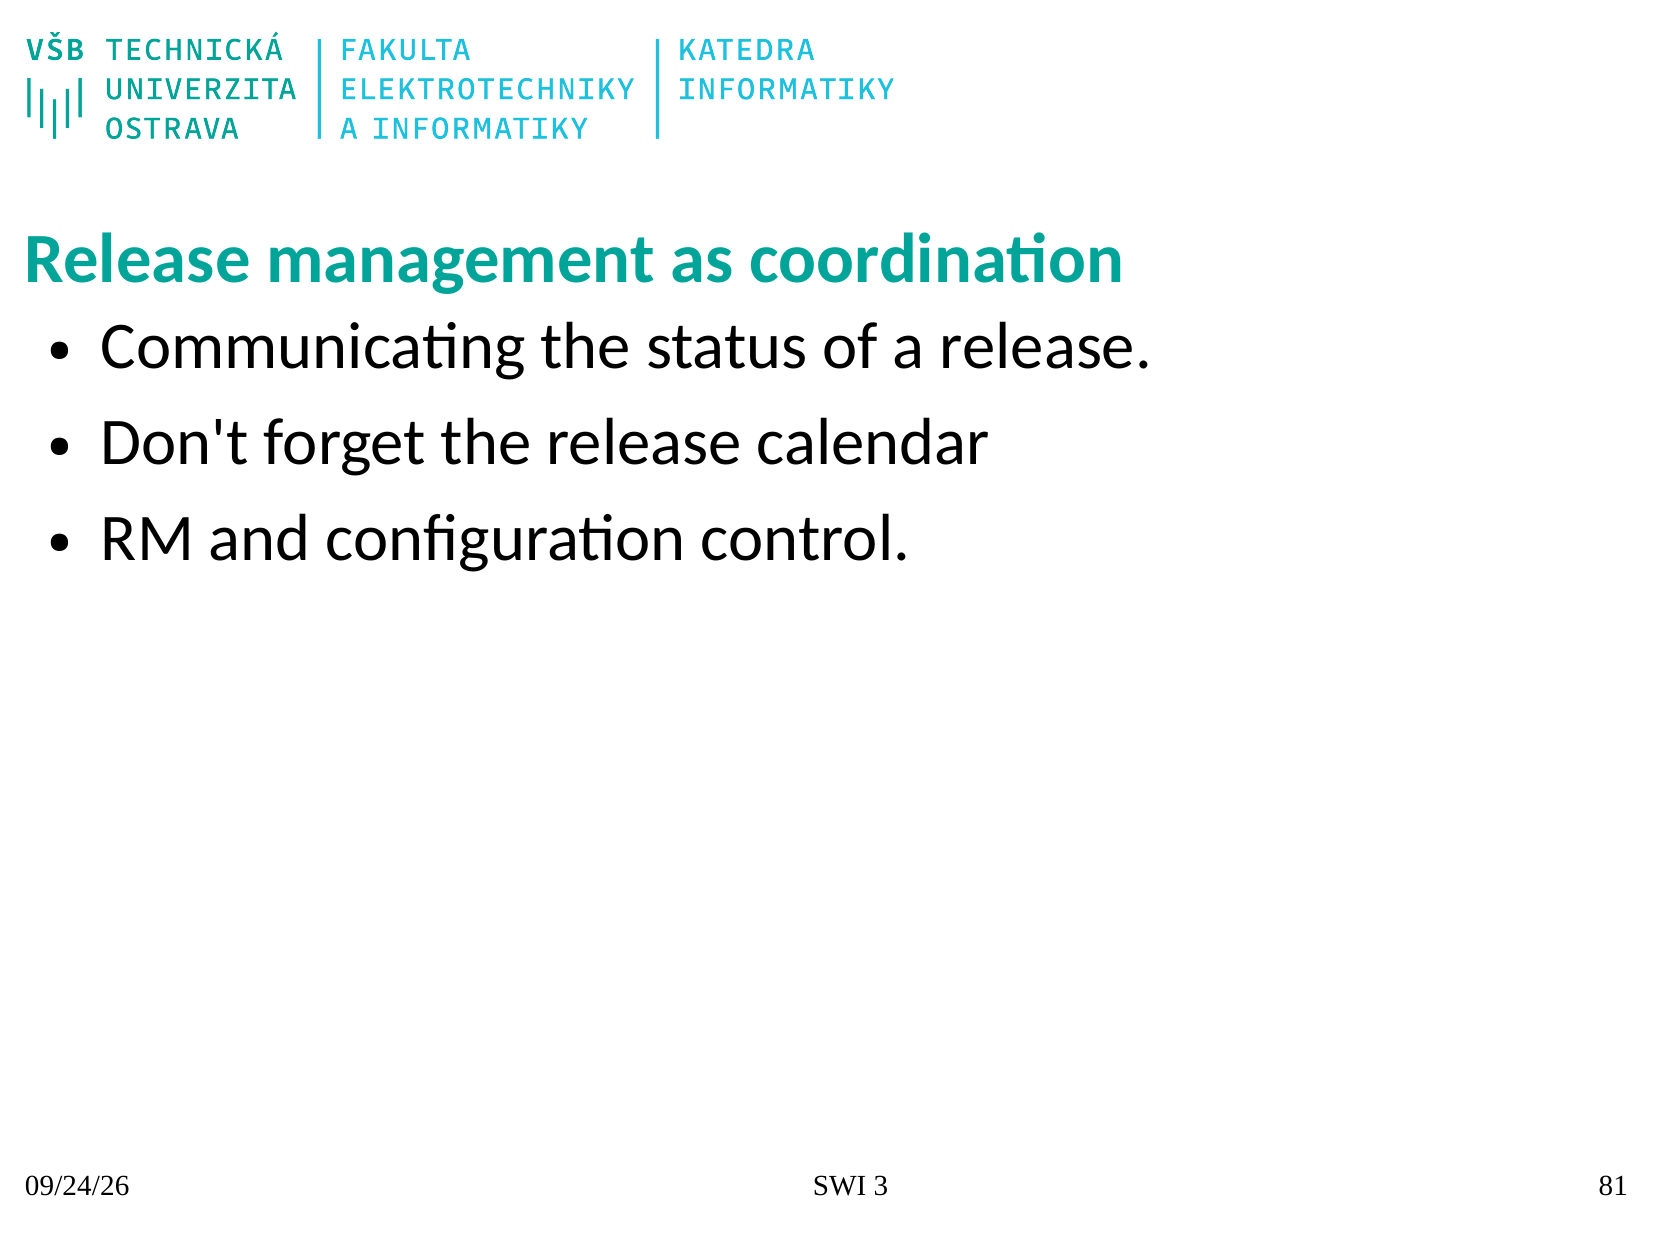

# Release management as coordination
Communicating the status of a release.
Don't forget the release calendar
RM and configuration control.
SWI 3
81